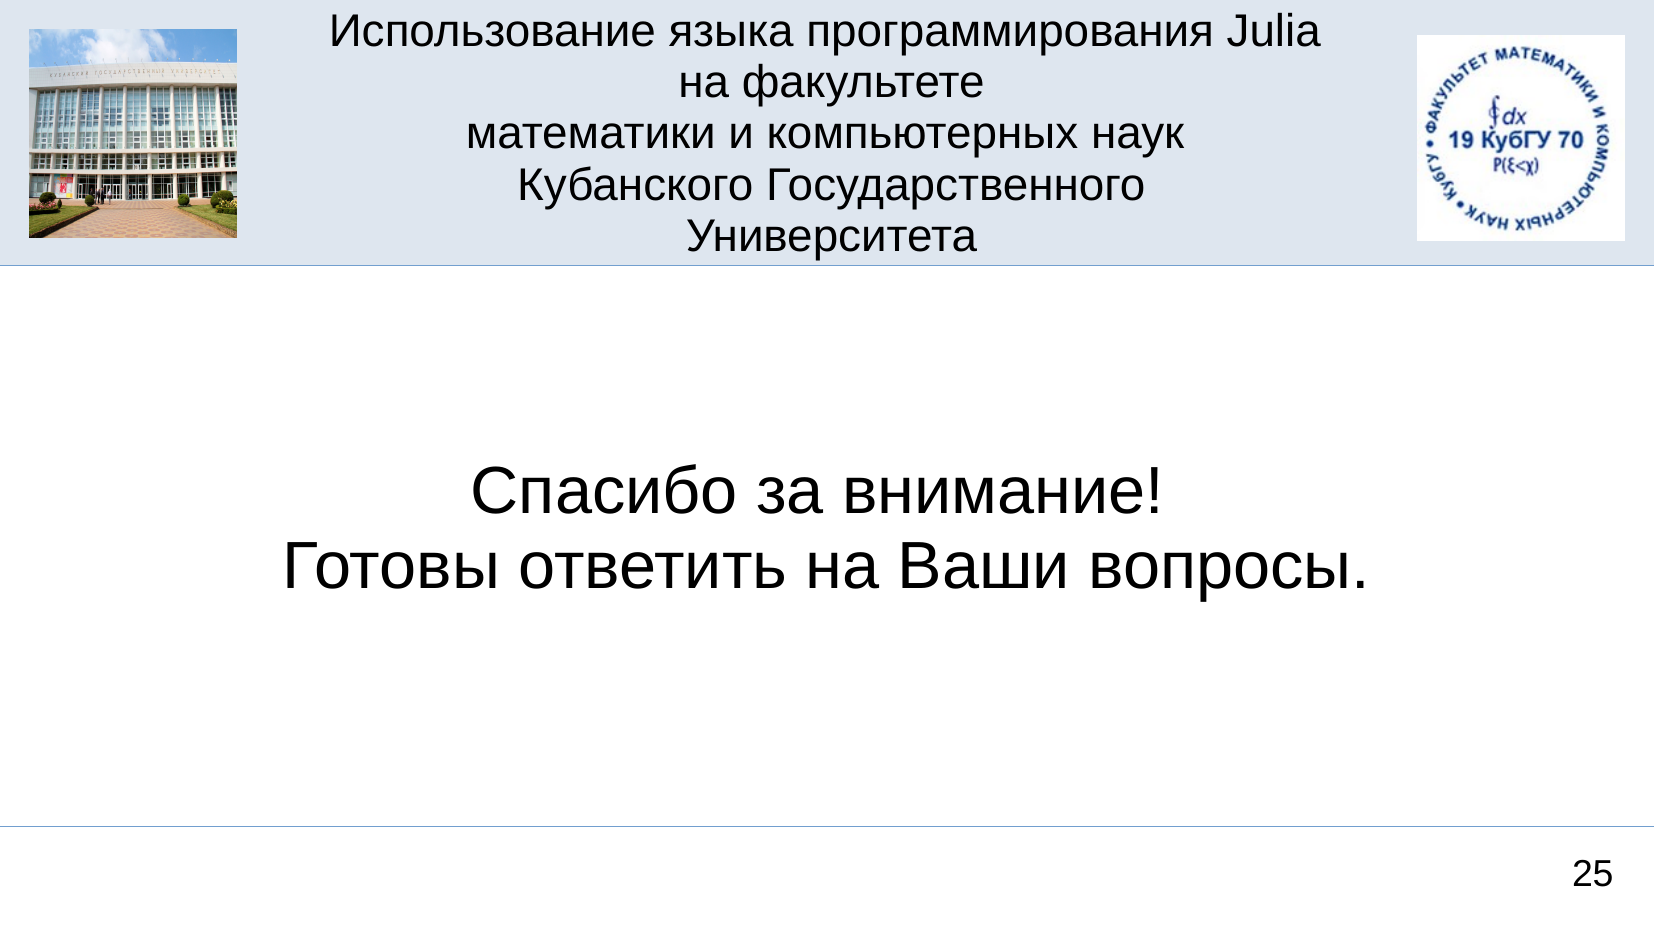

Использование языка программирования Julia
на факультете
математики и компьютерных наук
Кубанского Государственного
Университета
# Спасибо за внимание!
Готовы ответить на Ваши вопросы.